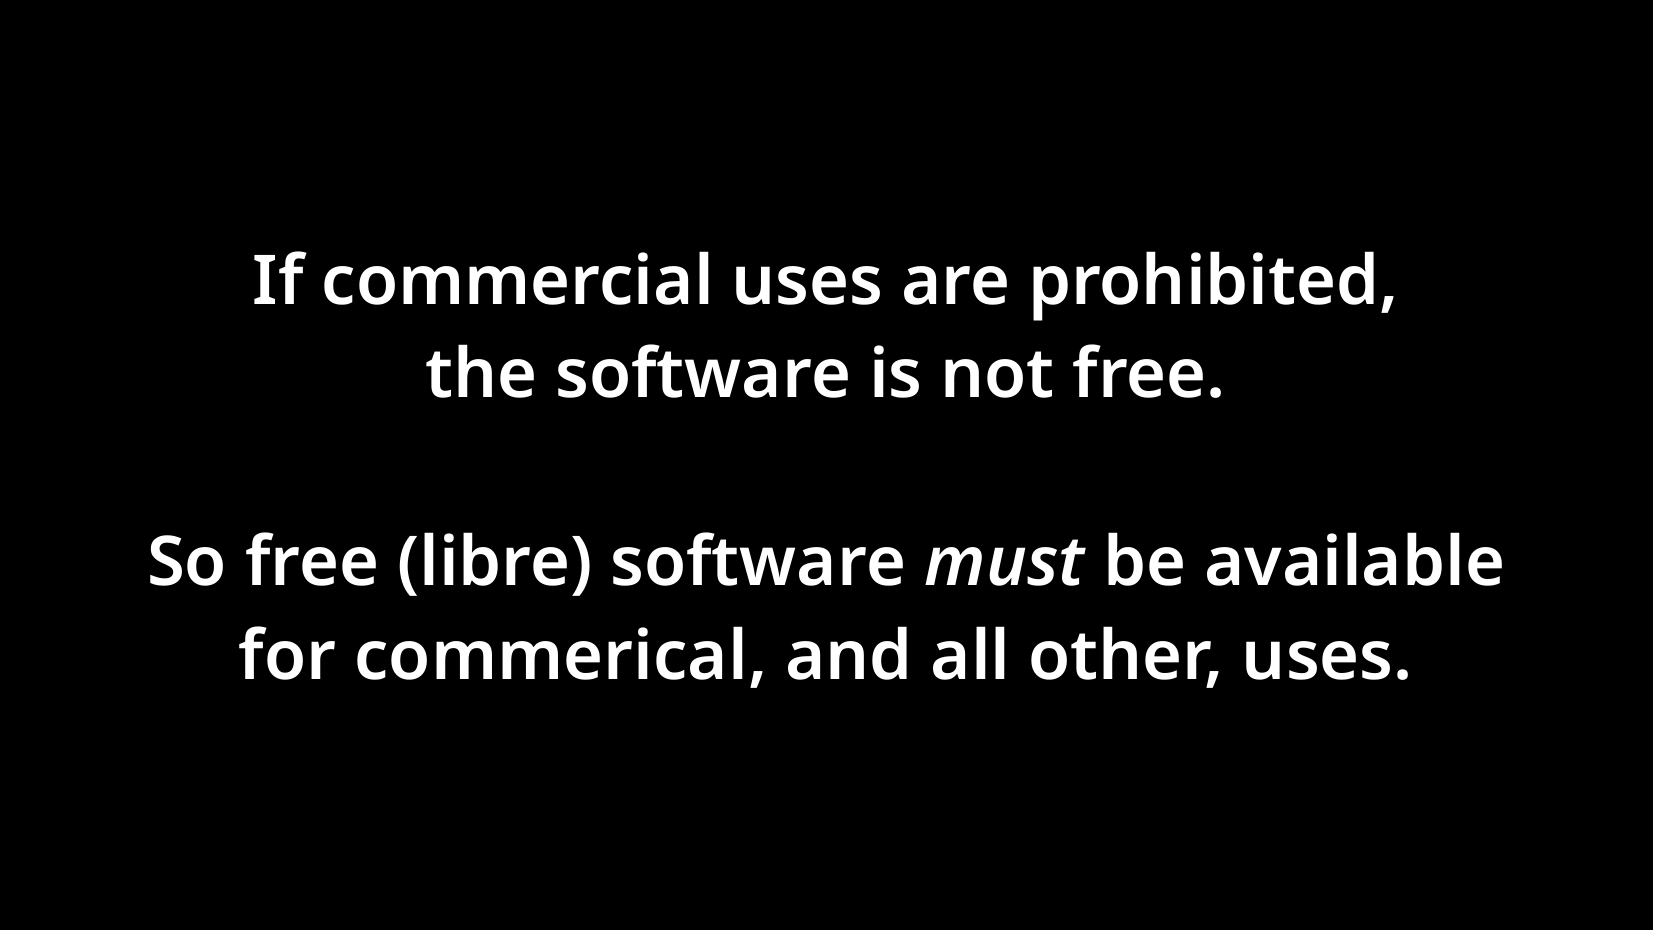

# If commercial uses are prohibited, the software is not free. So free (libre) software must be available for commerical, and all other, uses.